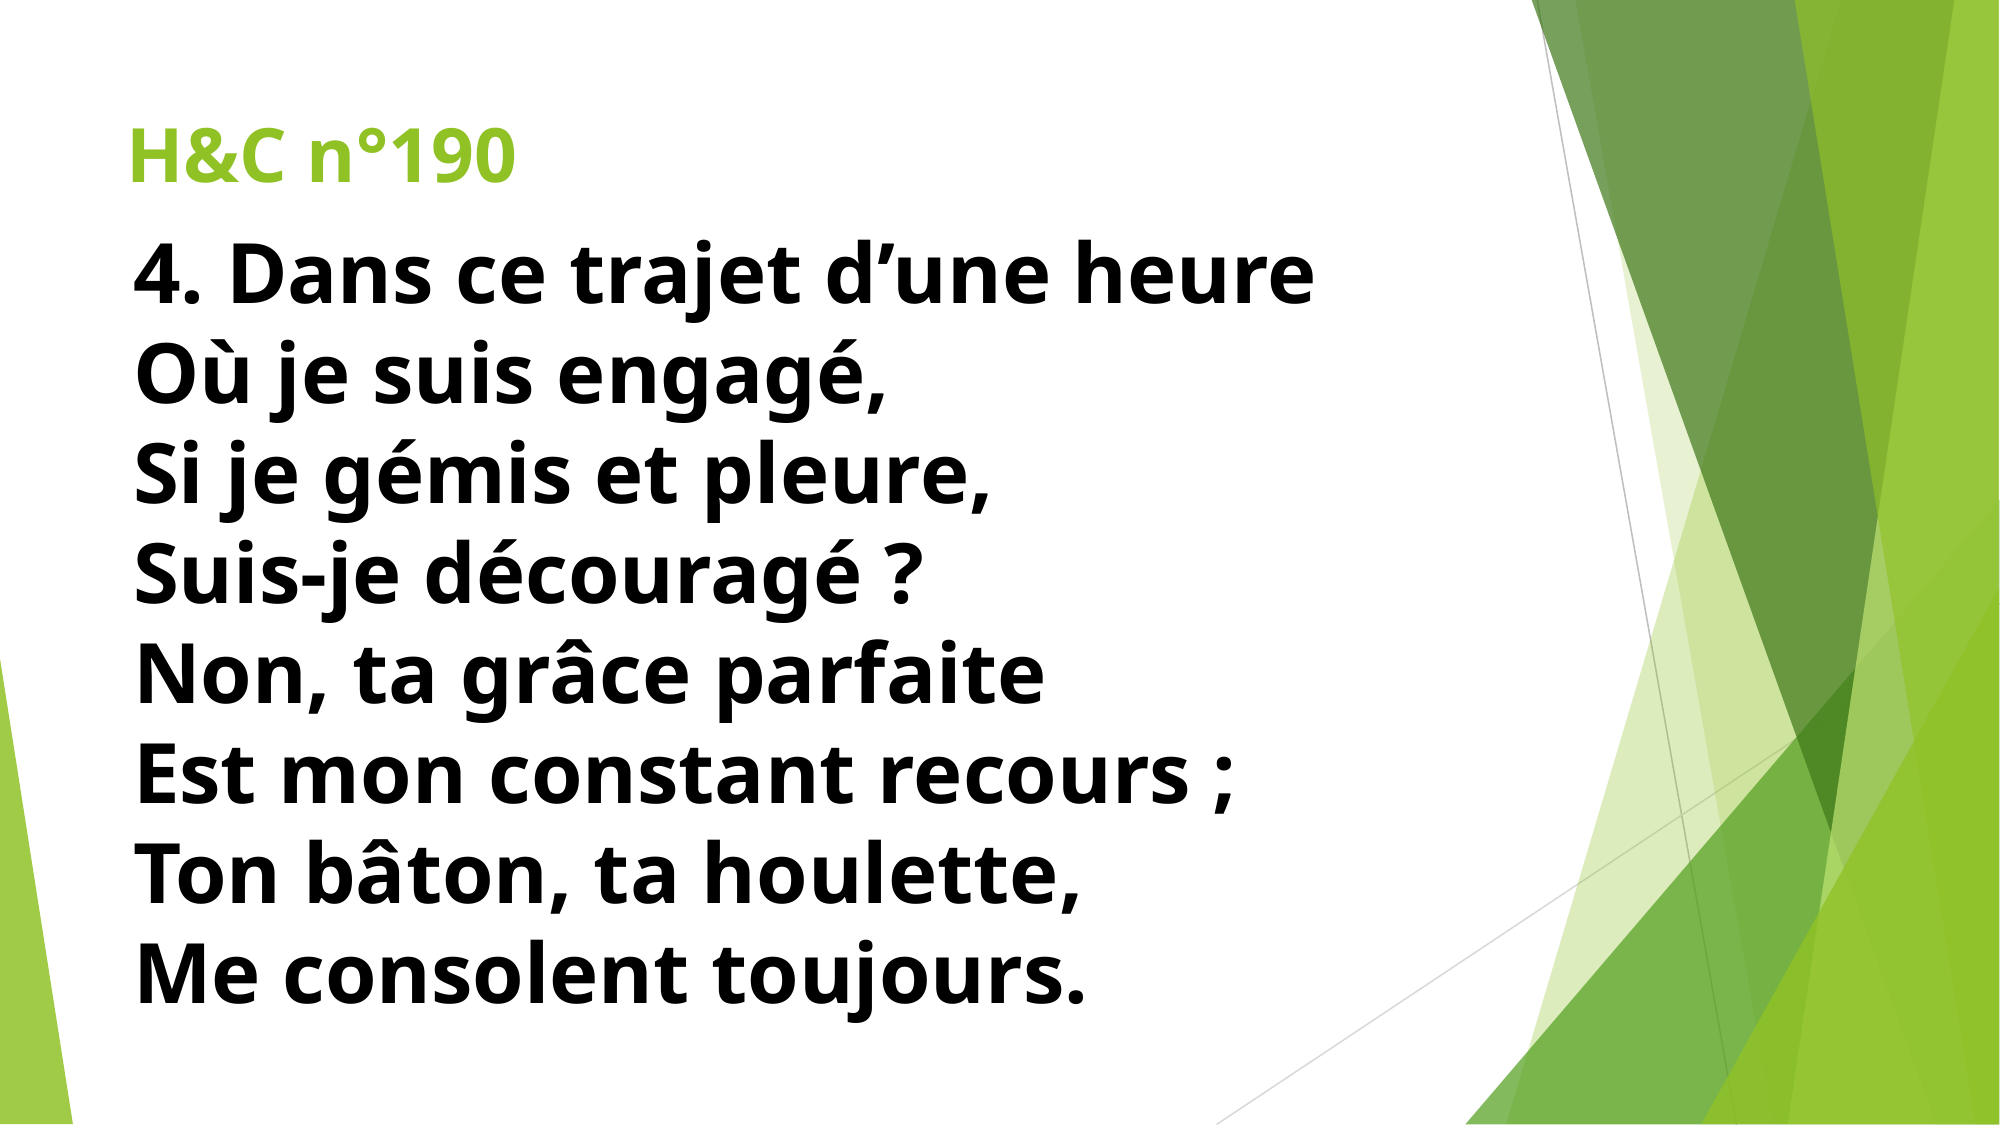

H&C n°190
4. Dans ce trajet d’une heure
Où je suis engagé,
Si je gémis et pleure,
Suis-je découragé ?
Non, ta grâce parfaite
Est mon constant recours ;
Ton bâton, ta houlette,
Me consolent toujours.